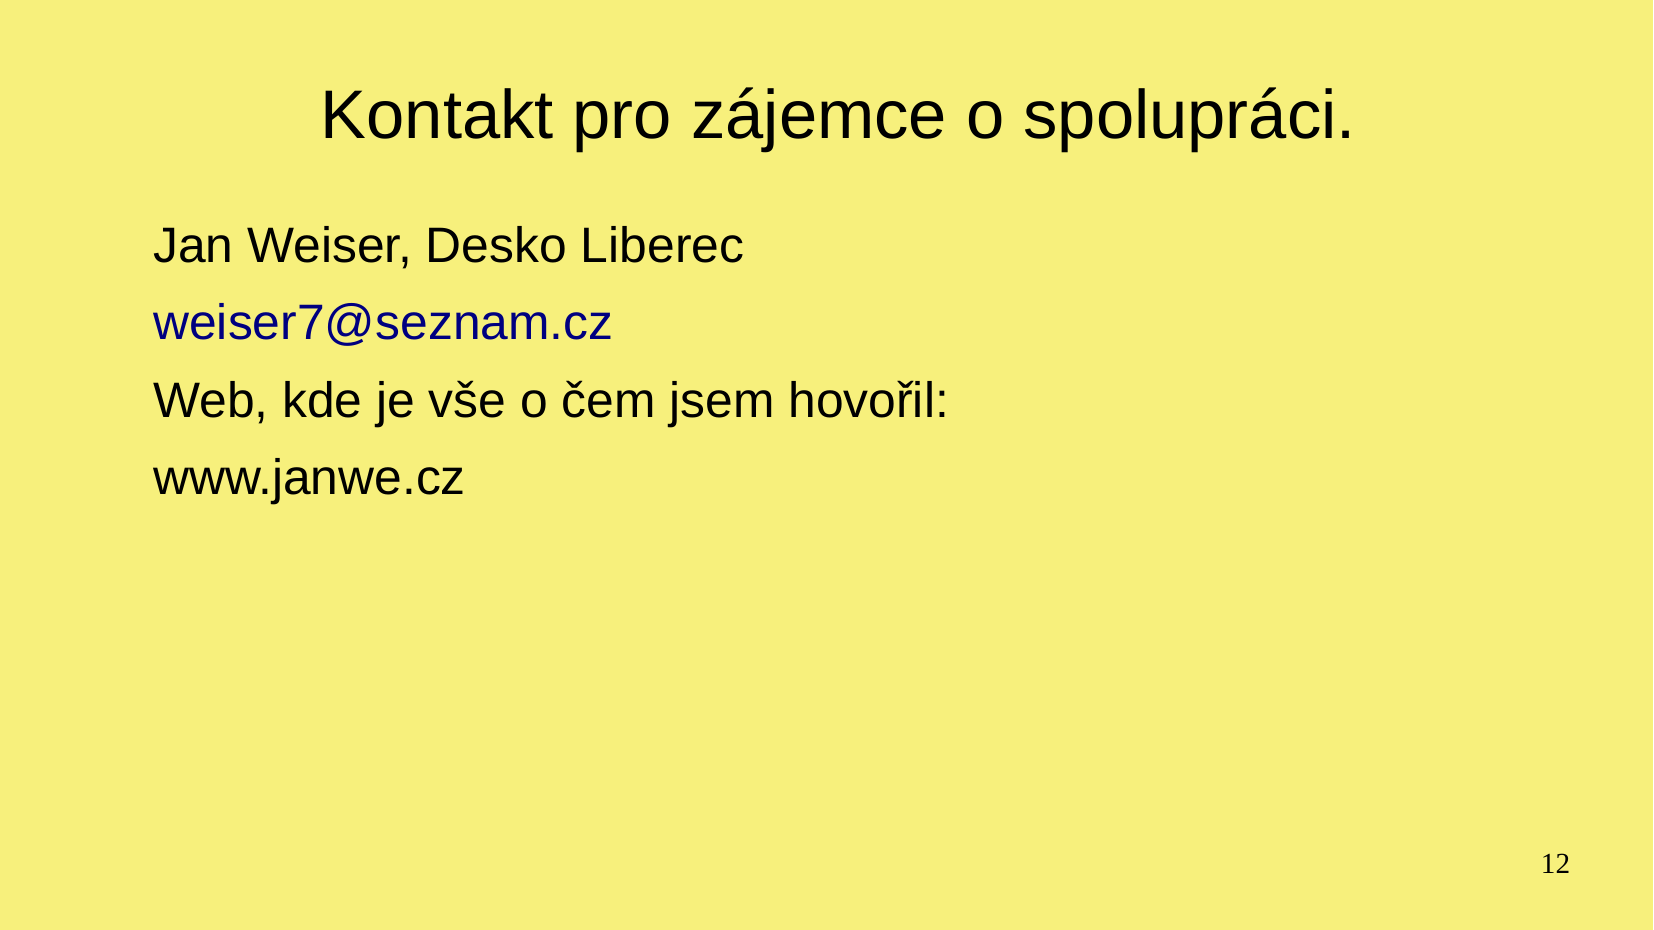

# Kontakt pro zájemce o spolupráci.
Jan Weiser, Desko Liberec
weiser7@seznam.cz
Web, kde je vše o čem jsem hovořil:
www.janwe.cz
12